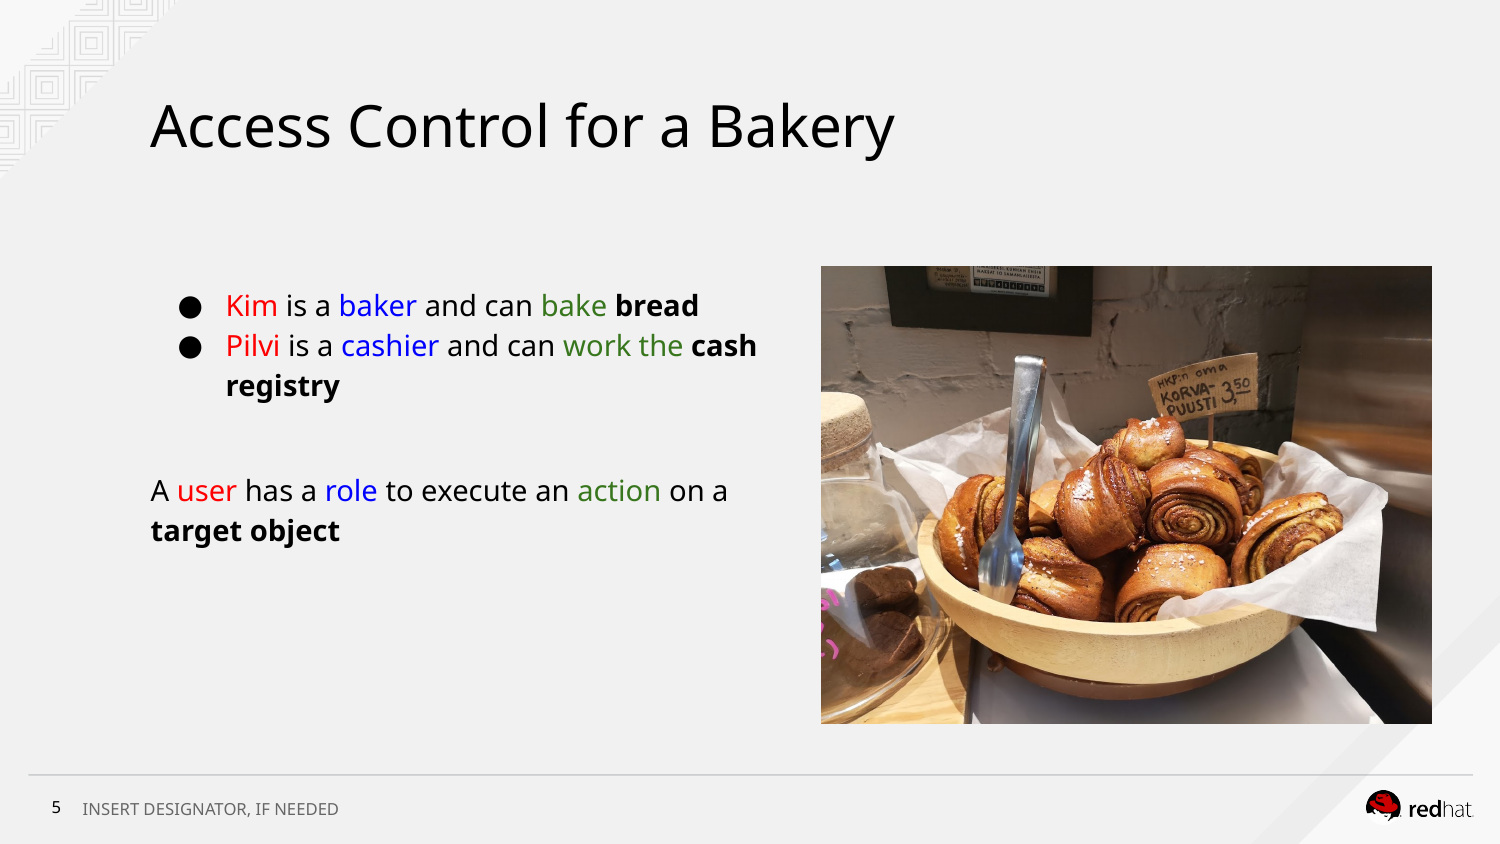

# Access Control for a Bakery
Kim is a baker and can bake bread
Pilvi is a cashier and can work the cash registry
A user has a role to execute an action on a target object